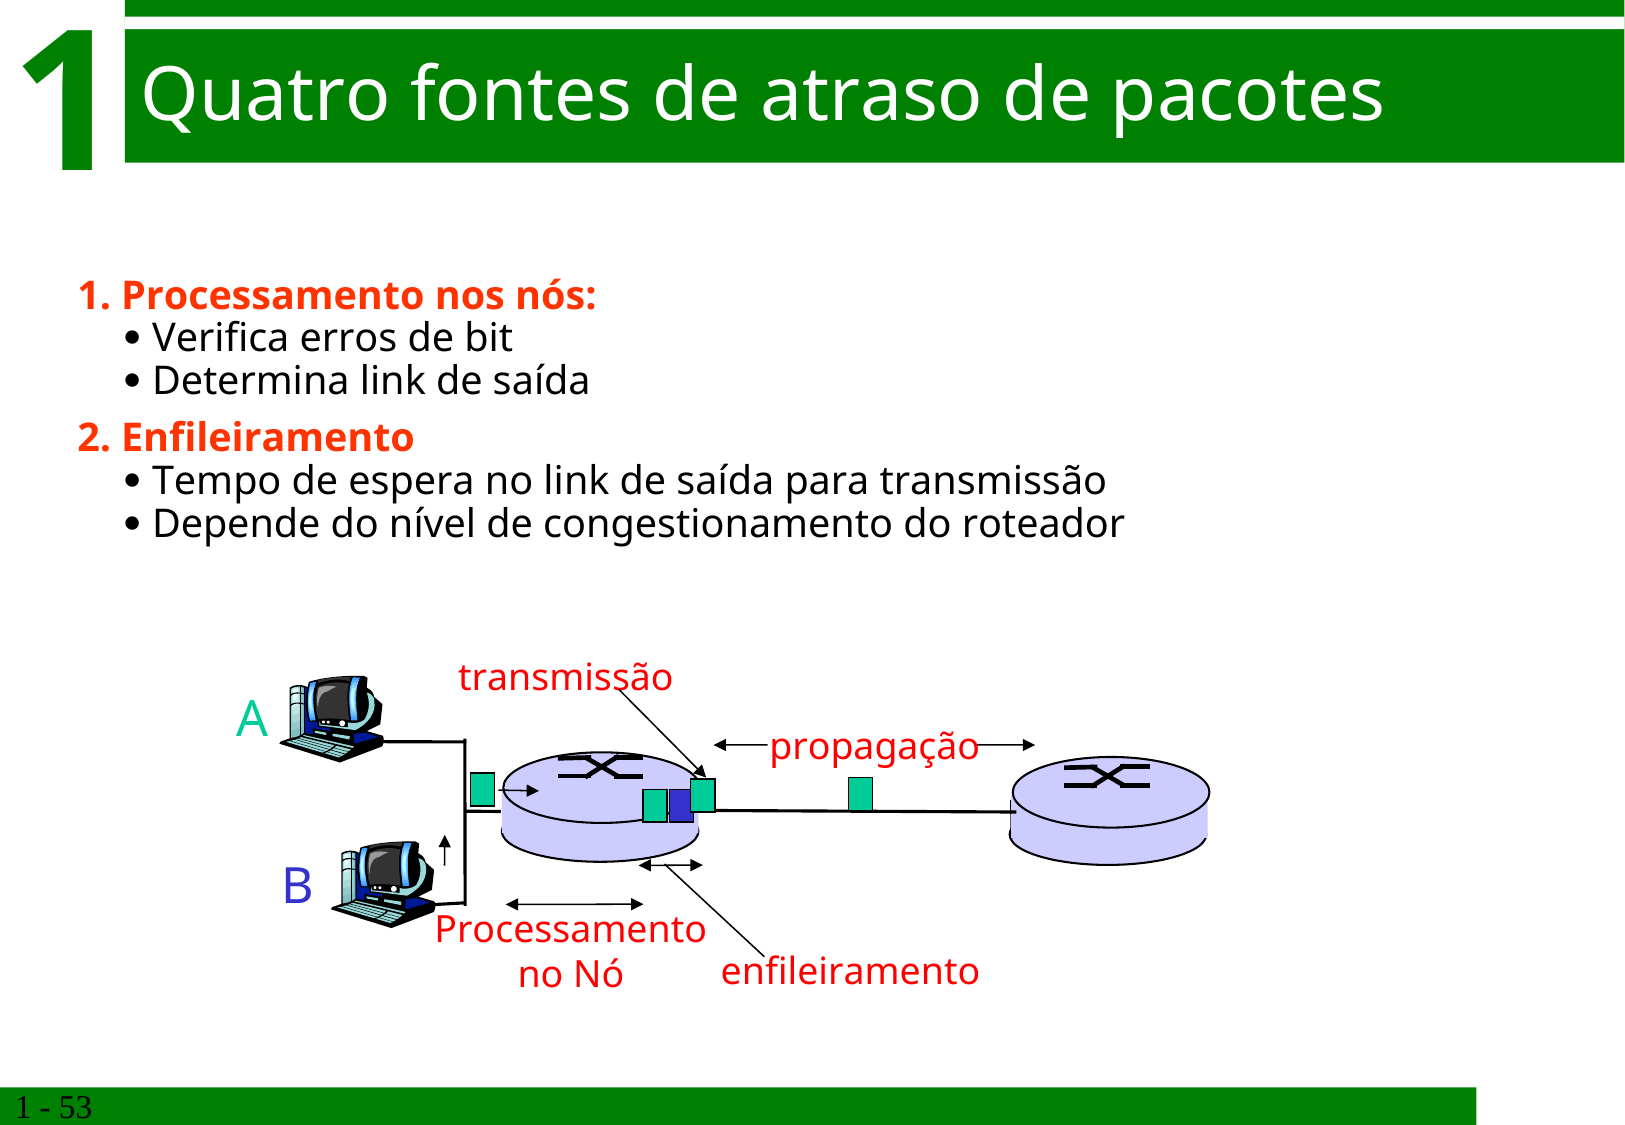

Quatro fontes de atraso de pacotes
# 1. Processamento nos nós:
 Verifica erros de bit
 Determina link de saída
2. Enfileiramento
 Tempo de espera no link de saída para transmissão
 Depende do nível de congestionamento do roteador
transmissão
A
propagação
B
Processamento
no Nó
enfileiramento
53